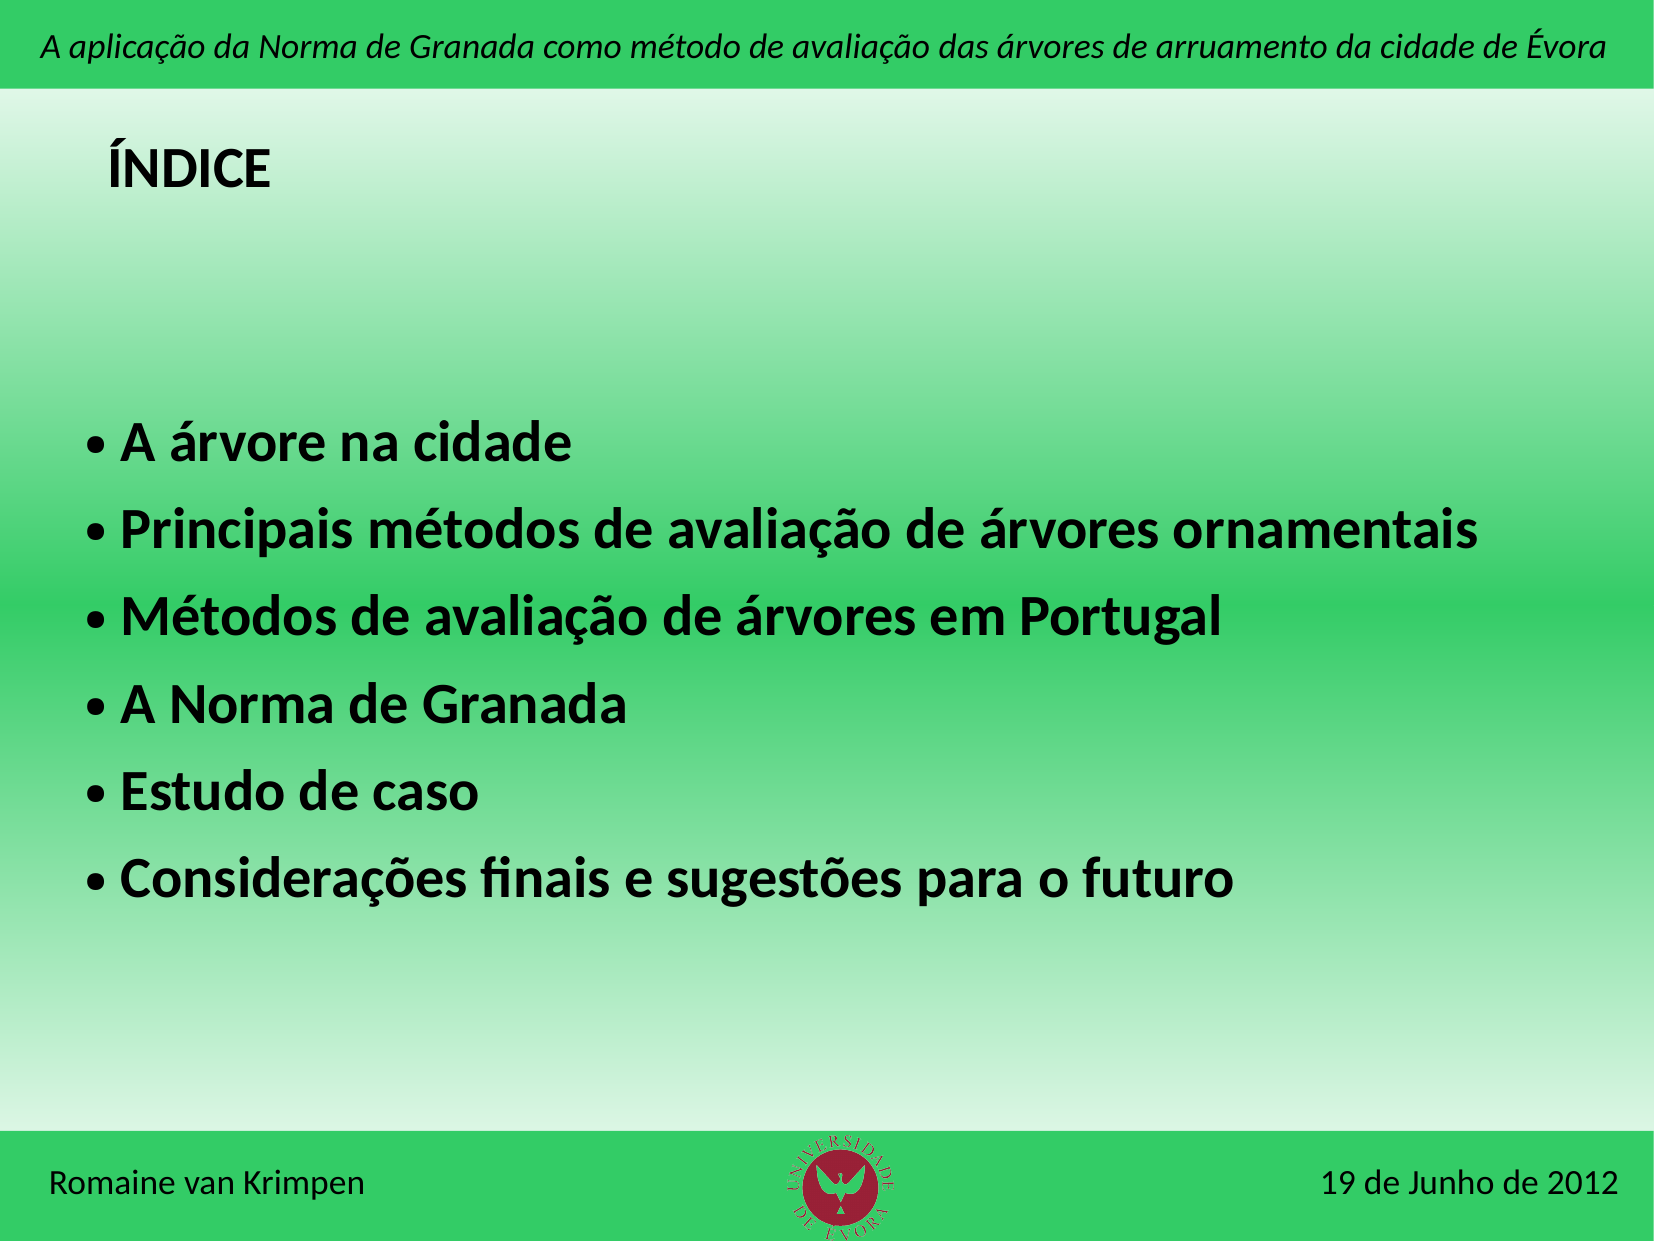

ÍNDICE
 A árvore na cidade
 Principais métodos de avaliação de árvores ornamentais
 Métodos de avaliação de árvores em Portugal
 A Norma de Granada
 Estudo de caso
 Considerações finais e sugestões para o futuro